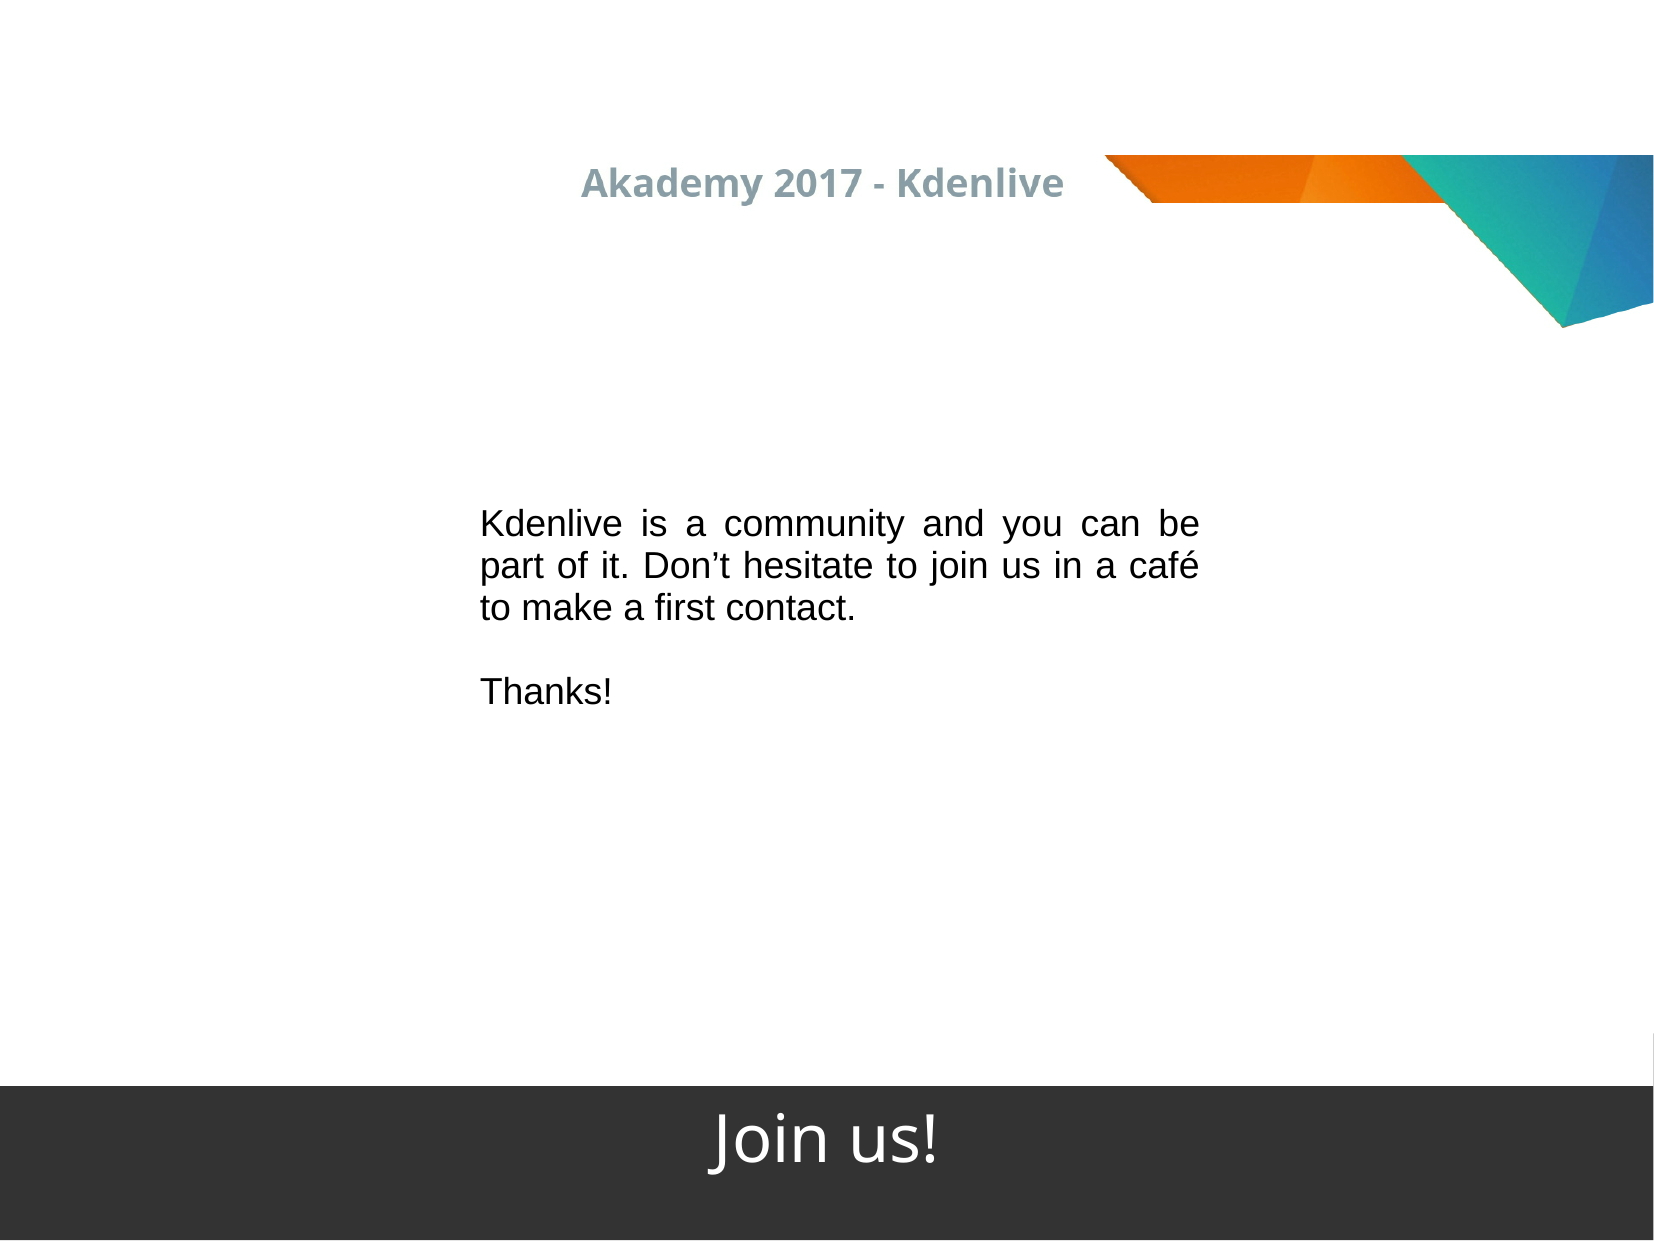

Kdenlive is a community and you can be part of it. Don’t hesitate to join us in a café to make a first contact.
Thanks!
# Join us!